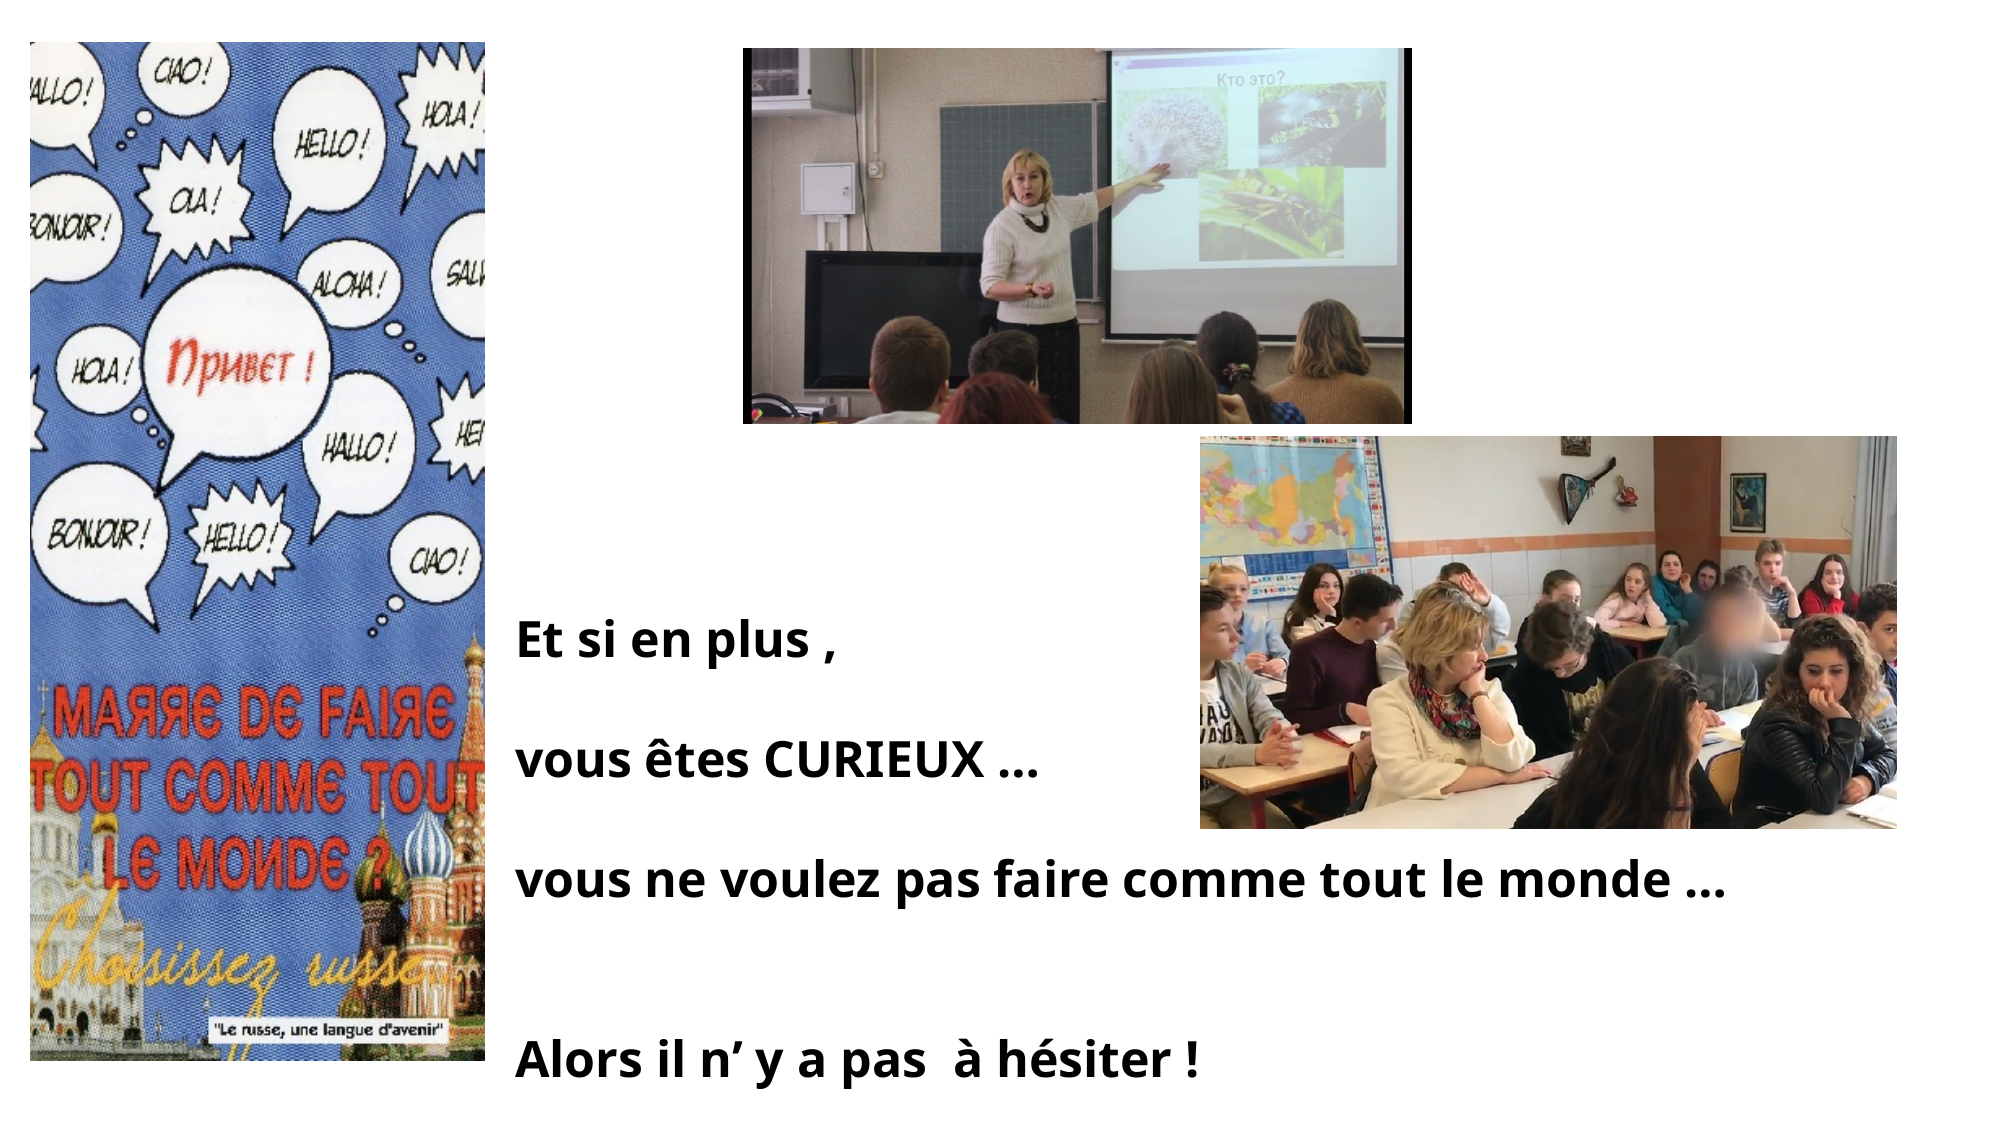

Et si en plus ,
vous êtes CURIEUX …
vous ne voulez pas faire comme tout le monde …
Alors il n’ y a pas à hésiter !